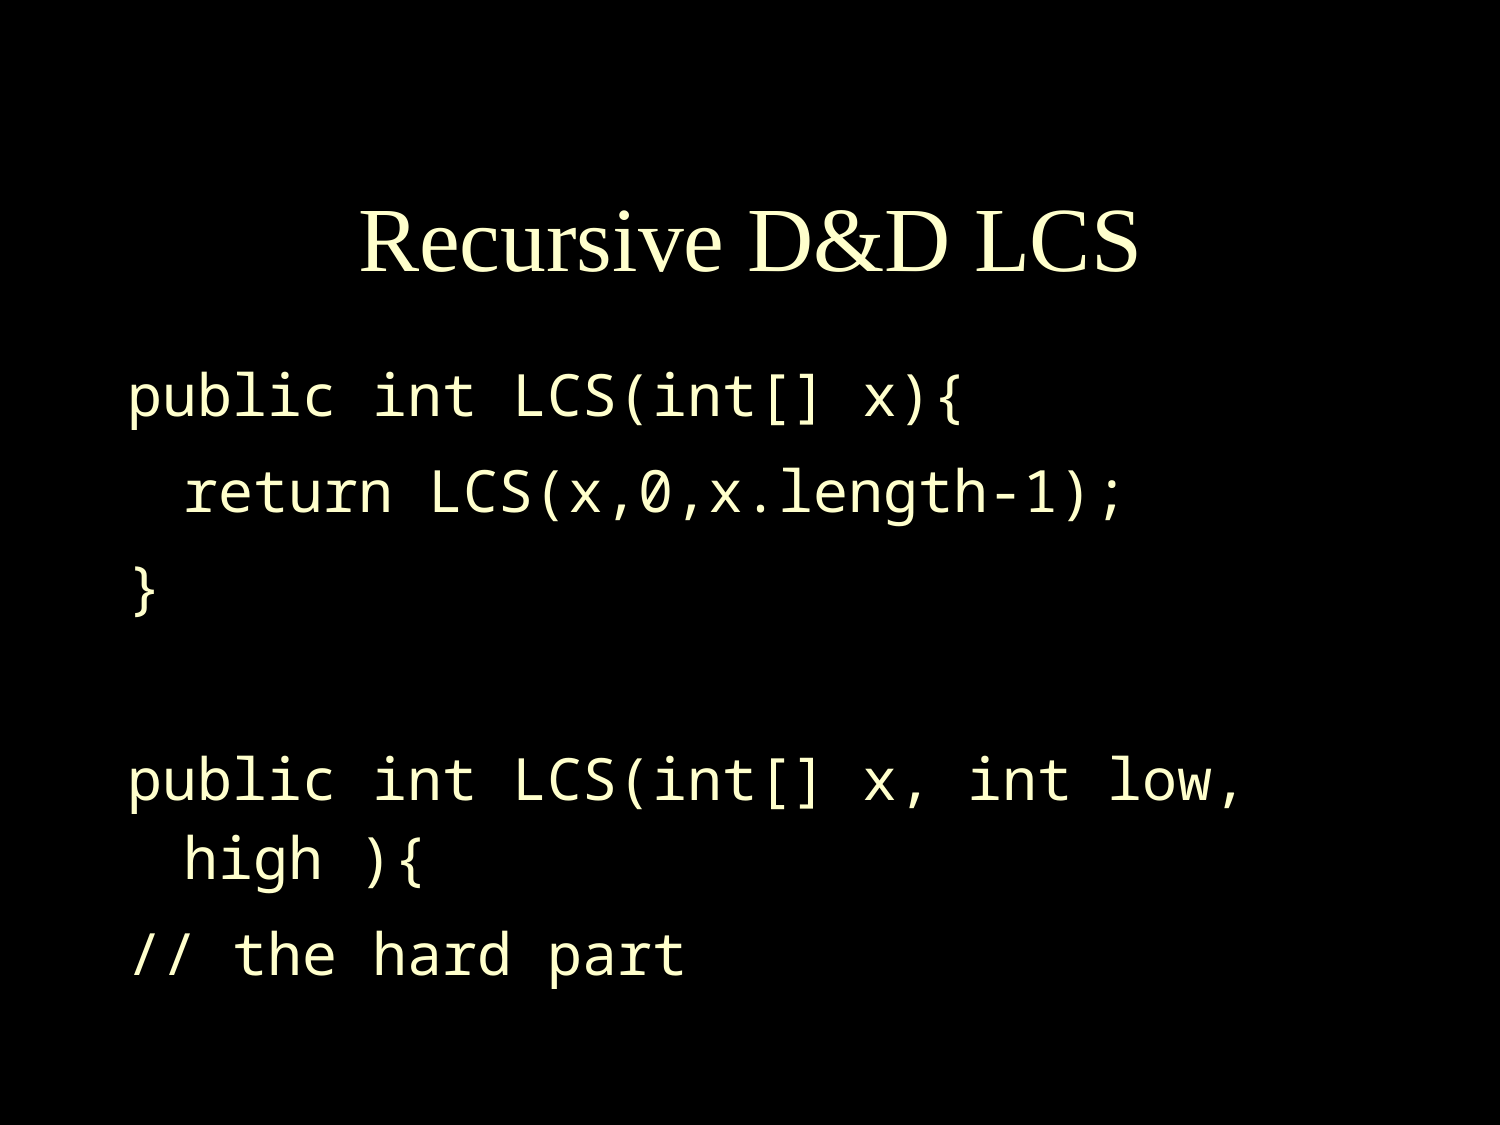

# Recursive D&D LCS
public int LCS(int[] x){
	return LCS(x,0,x.length-1);
}
public int LCS(int[] x, int low, high ){
// the hard part